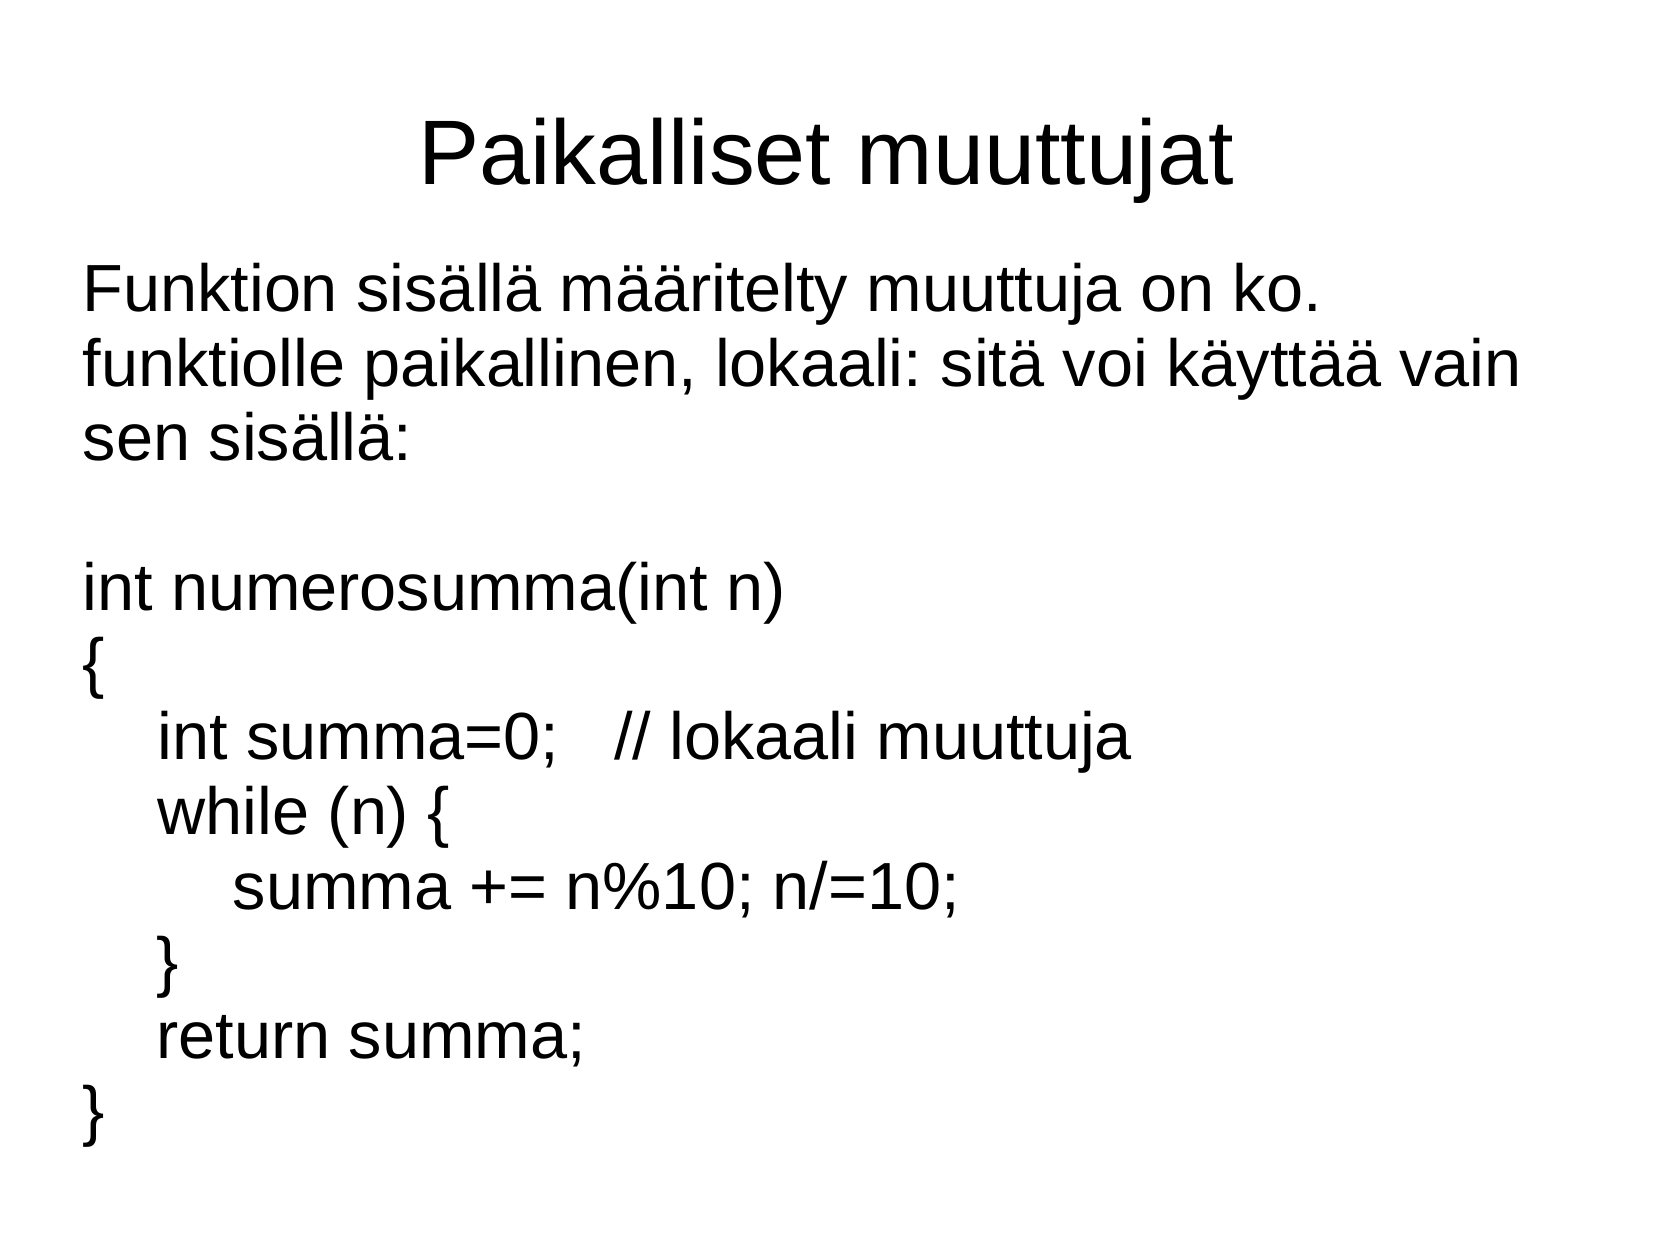

# Paikalliset muuttujat
Funktion sisällä määritelty muuttuja on ko. funktiolle paikallinen, lokaali: sitä voi käyttää vain sen sisällä:
int numerosumma(int n)
{
	int summa=0; // lokaali muuttuja
	while (n) {
		summa += n%10; n/=10;
 }
 return summa;
}